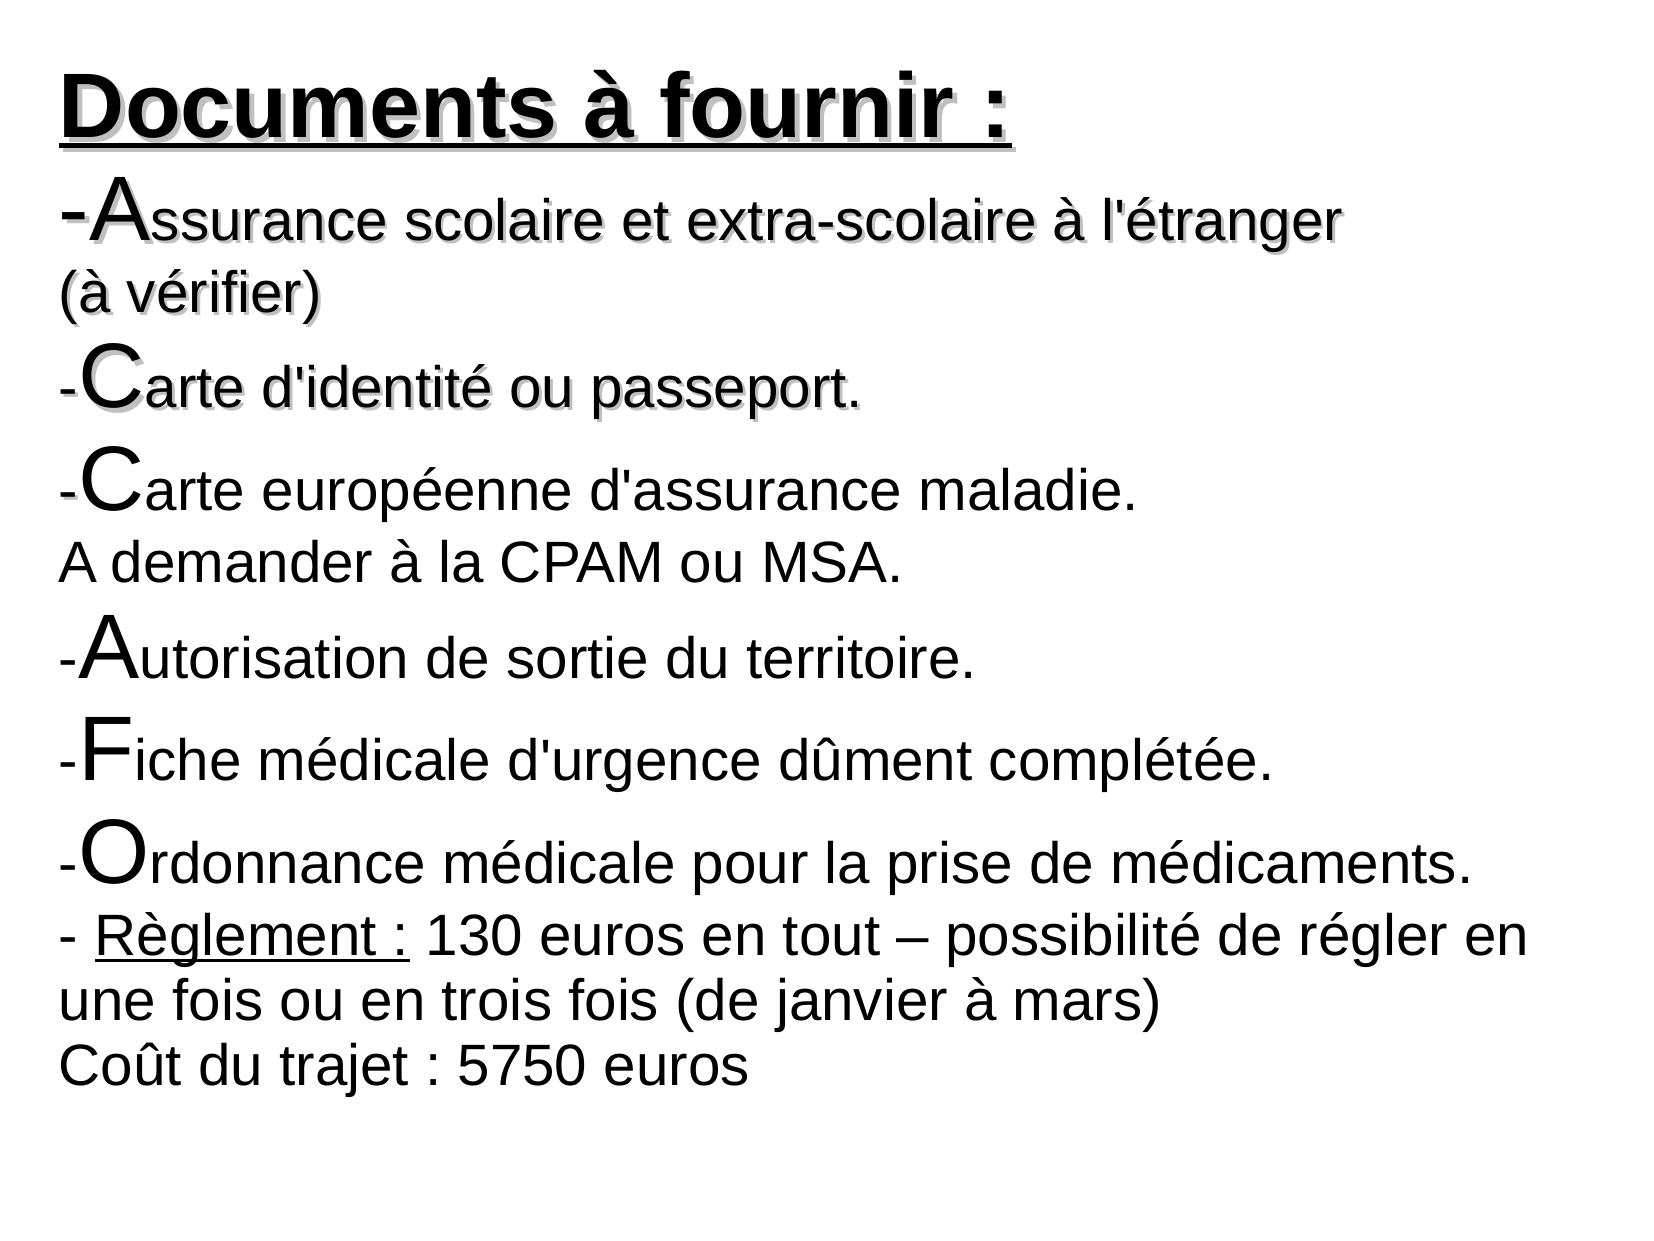

# Documents à fournir : -Assurance scolaire et extra-scolaire à l'étranger (à vérifier) -Carte d'identité ou passeport. -Carte européenne d'assurance maladie. A demander à la CPAM ou MSA. -Autorisation de sortie du territoire. -Fiche médicale d'urgence dûment complétée. -Ordonnance médicale pour la prise de médicaments. - Règlement : 130 euros en tout – possibilité de régler en une fois ou en trois fois (de janvier à mars) Coût du trajet : 5750 euros